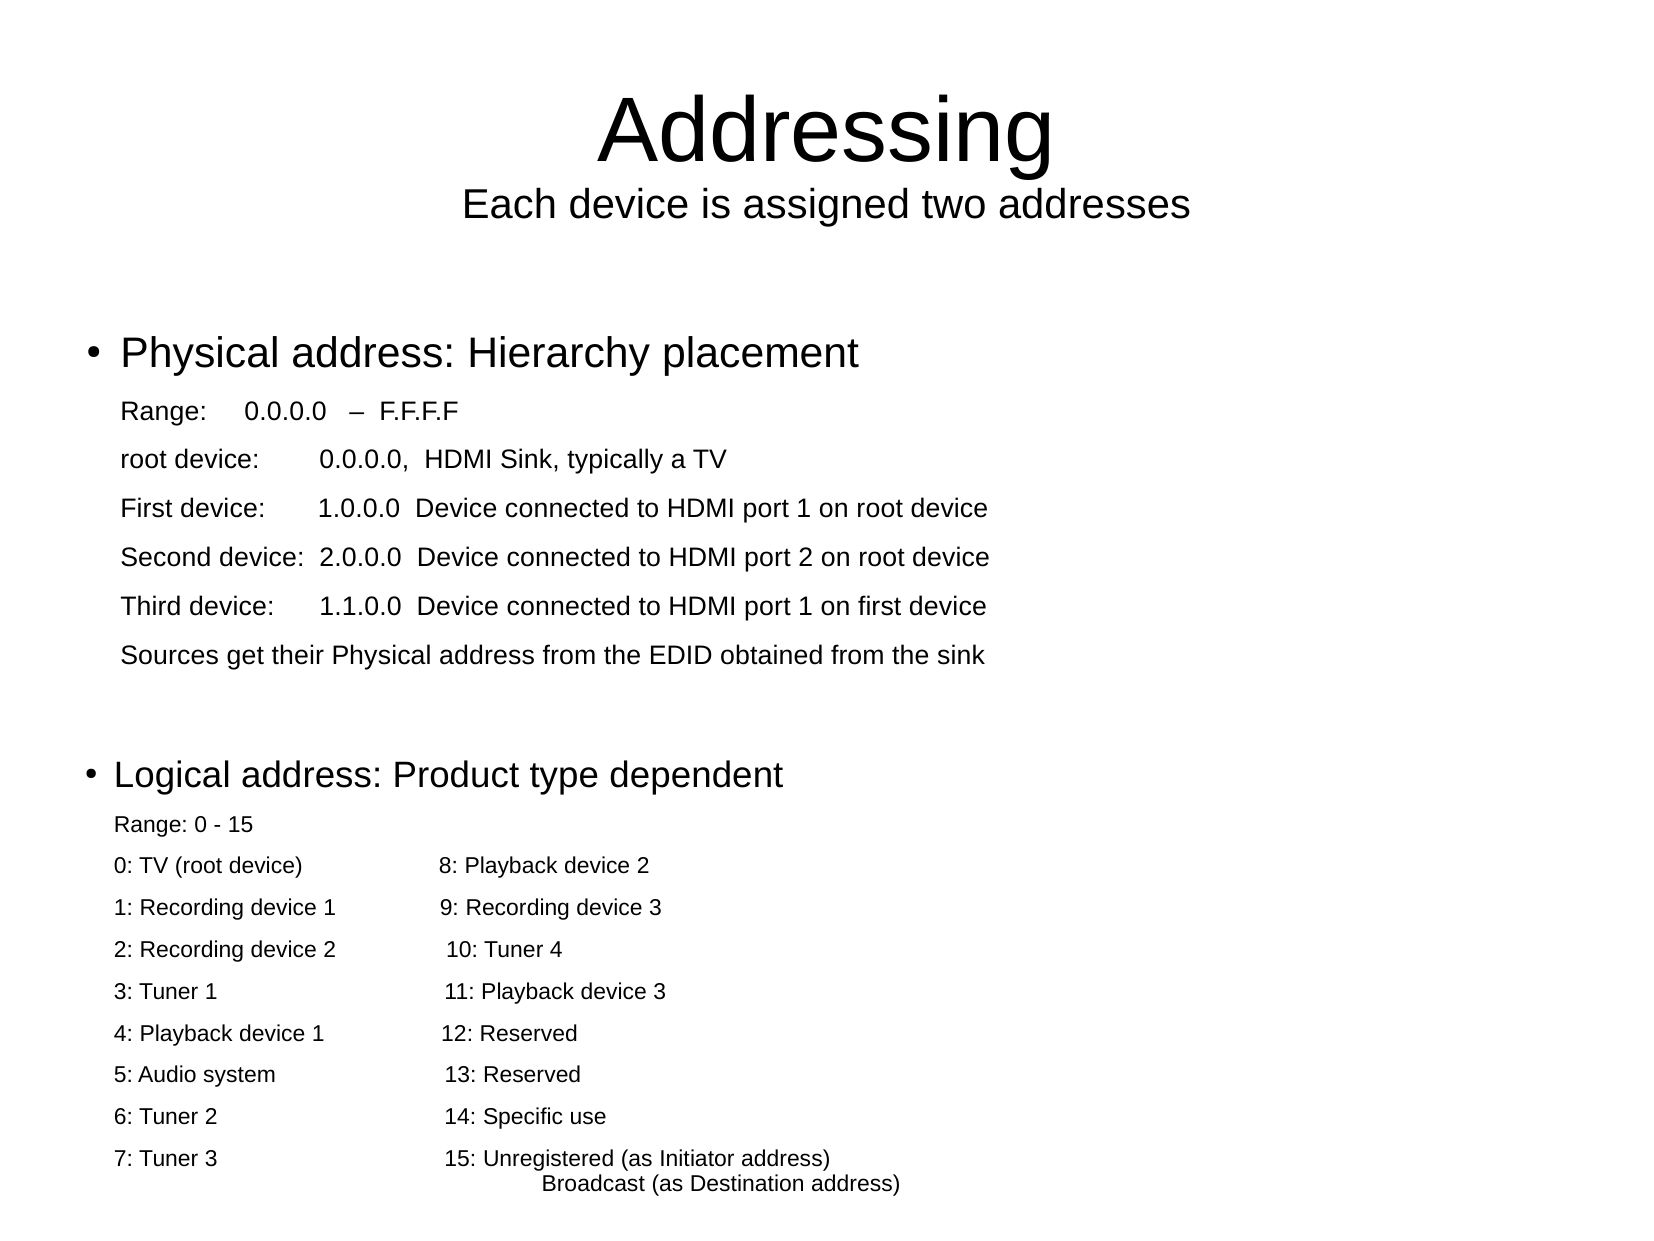

# Addressing Each device is assigned two addresses
Physical address: Hierarchy placement
Range: 0.0.0.0 – F.F.F.F
root device: 0.0.0.0, HDMI Sink, typically a TV
First device: 1.0.0.0 Device connected to HDMI port 1 on root device
Second device: 2.0.0.0 Device connected to HDMI port 2 on root device
Third device: 1.1.0.0 Device connected to HDMI port 1 on first device
Sources get their Physical address from the EDID obtained from the sink
Logical address: Product type dependent
Range: 0 - 15
0: TV (root device) 8: Playback device 2
1: Recording device 1 9: Recording device 3
2: Recording device 2 10: Tuner 4
3: Tuner 1 11: Playback device 3
4: Playback device 1 12: Reserved
5: Audio system 13: Reserved
6: Tuner 2 14: Specific use
7: Tuner 3 15: Unregistered (as Initiator address) Broadcast (as Destination address)